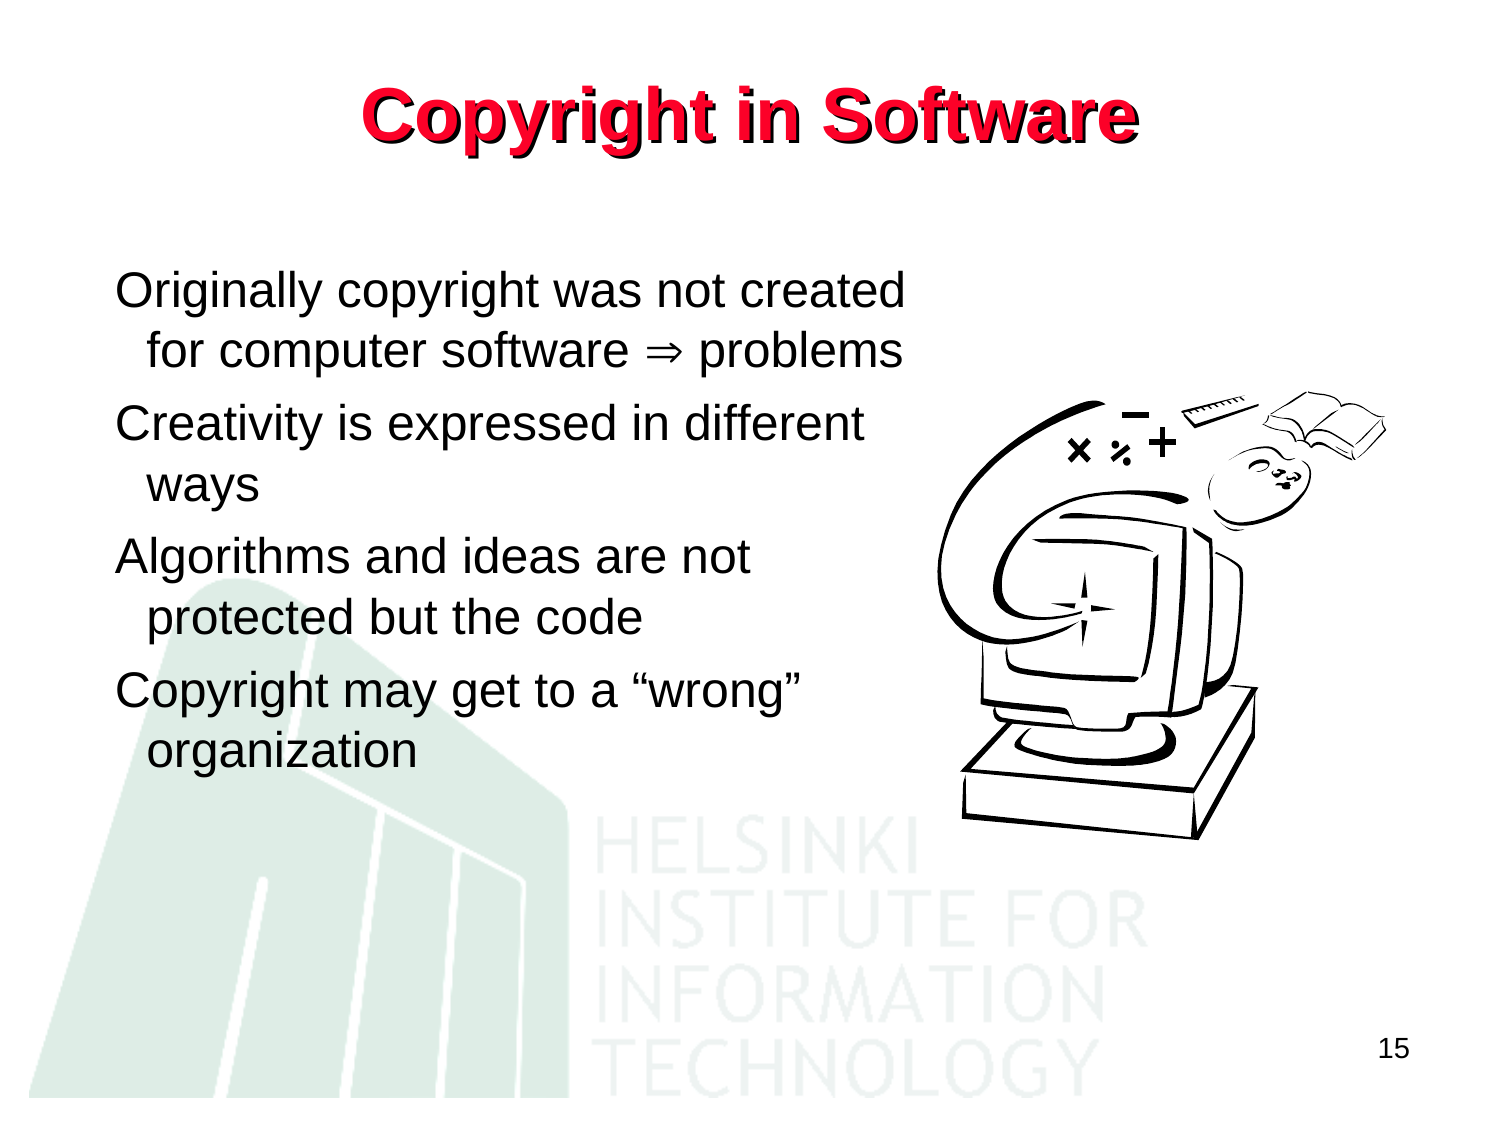

# Copyright in Software
Originally copyright was not created for computer software  problems
Creativity is expressed in different ways
Algorithms and ideas are not protected but the code
Copyright may get to a “wrong” organization
15